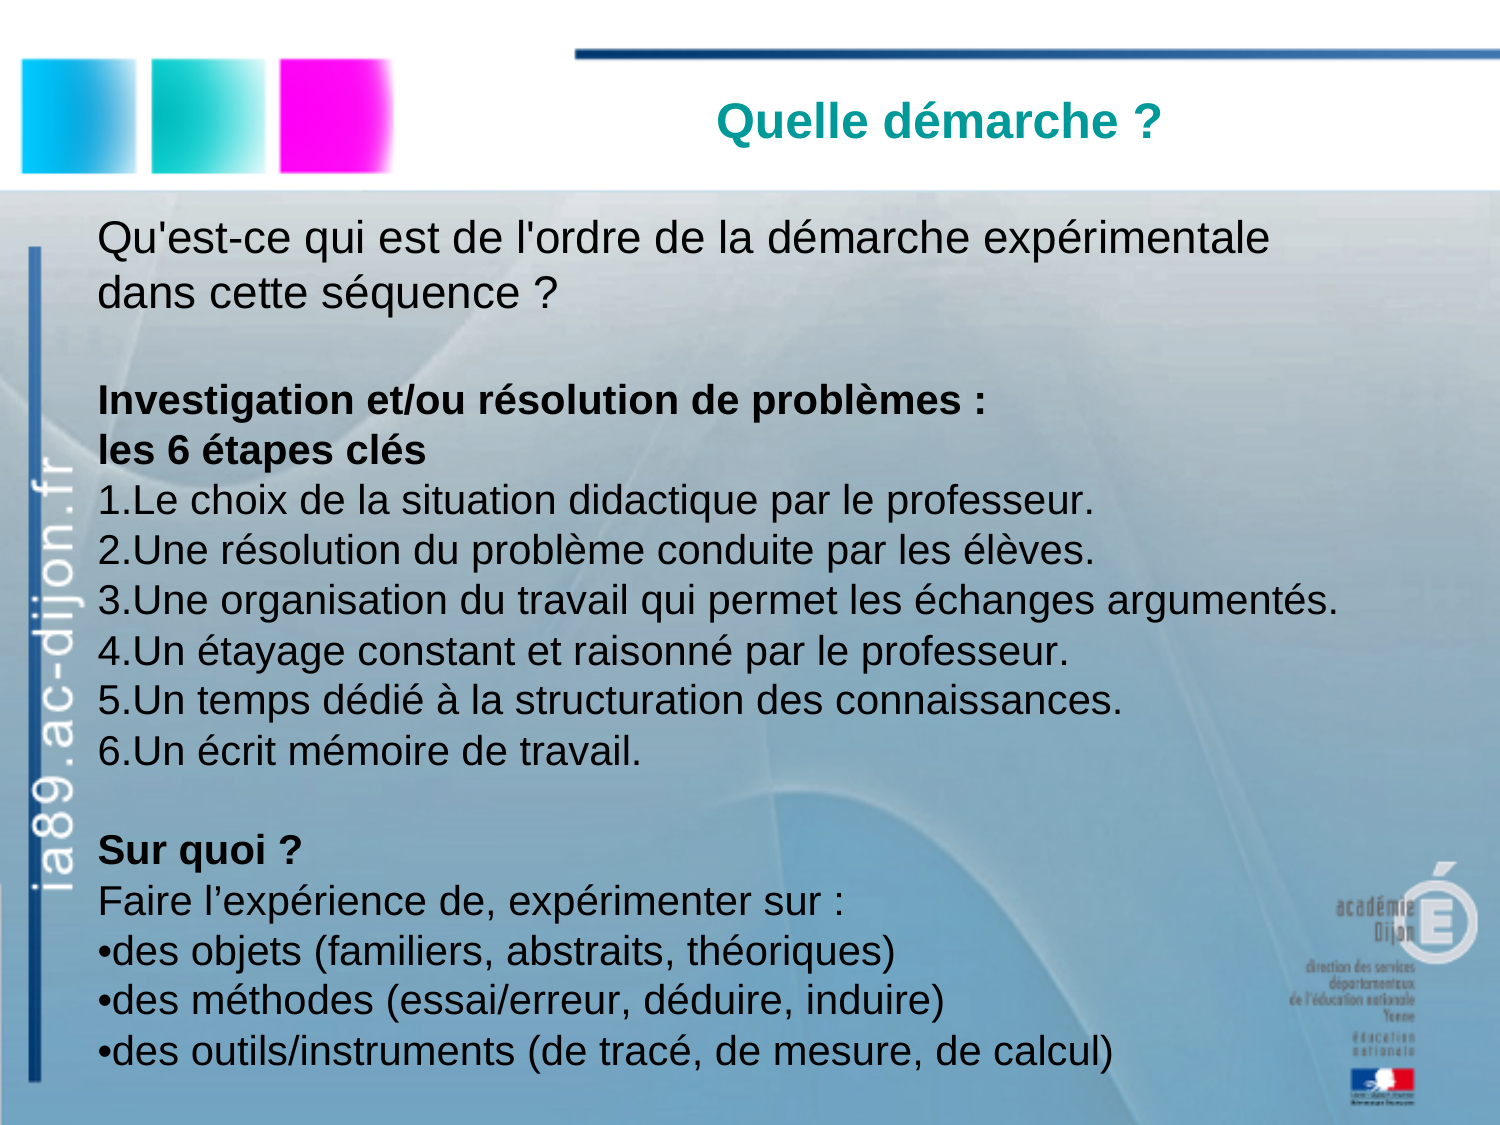

# Quelle démarche ?
Qu'est-ce qui est de l'ordre de la démarche expérimentale dans cette séquence ?
Investigation et/ou résolution de problèmes :
les 6 étapes clés
1.Le choix de la situation didactique par le professeur.
2.Une résolution du problème conduite par les élèves.
3.Une organisation du travail qui permet les échanges argumentés.
4.Un étayage constant et raisonné par le professeur.
5.Un temps dédié à la structuration des connaissances.
6.Un écrit mémoire de travail.
Sur quoi ?
Faire l’expérience de, expérimenter sur :
•des objets (familiers, abstraits, théoriques)
•des méthodes (essai/erreur, déduire, induire)
•des outils/instruments (de tracé, de mesure, de calcul)